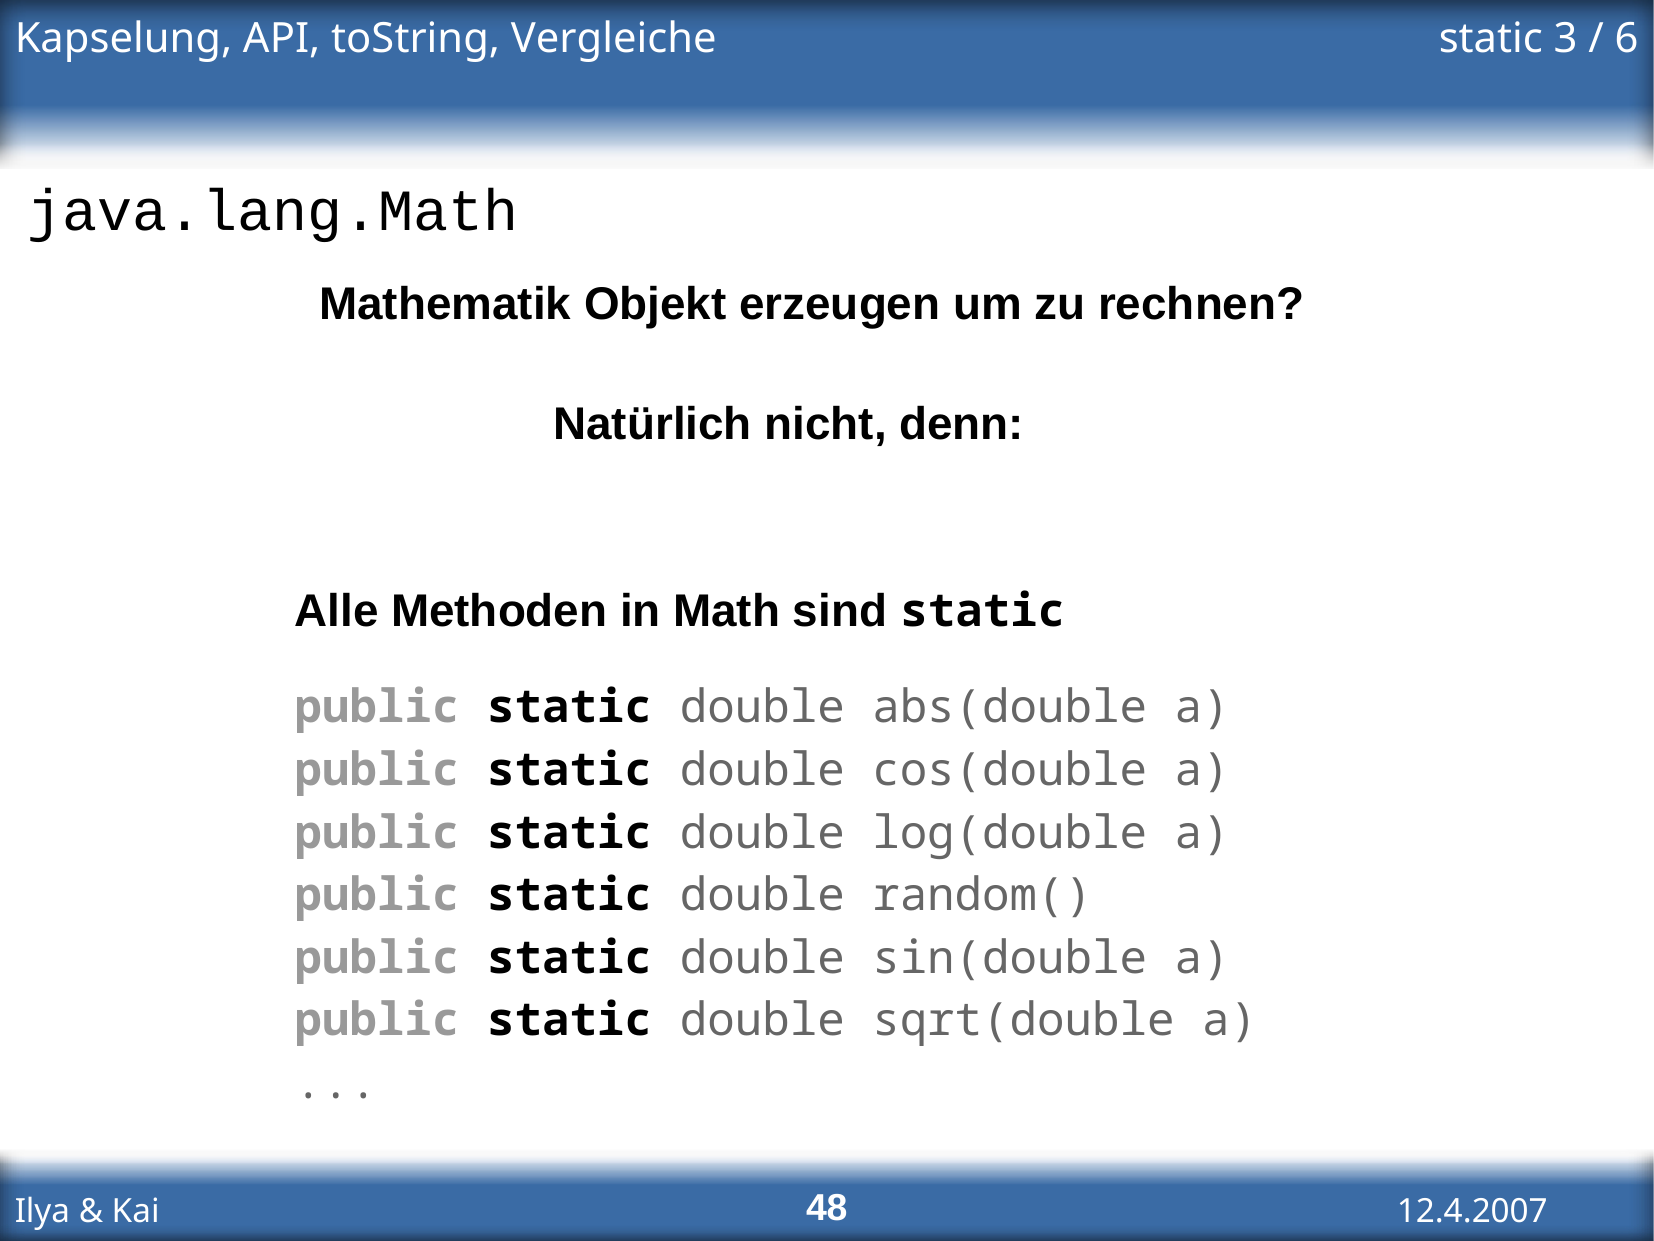

static 3 / 6
java.lang.Math
 Mathematik Objekt erzeugen um zu rechnen?
Natürlich nicht, denn:
Alle Methoden in Math sind static
public static double abs(double a)
public static double cos(double a)
public static double log(double a)
public static double random()
public static double sin(double a)
public static double sqrt(double a)
...
48